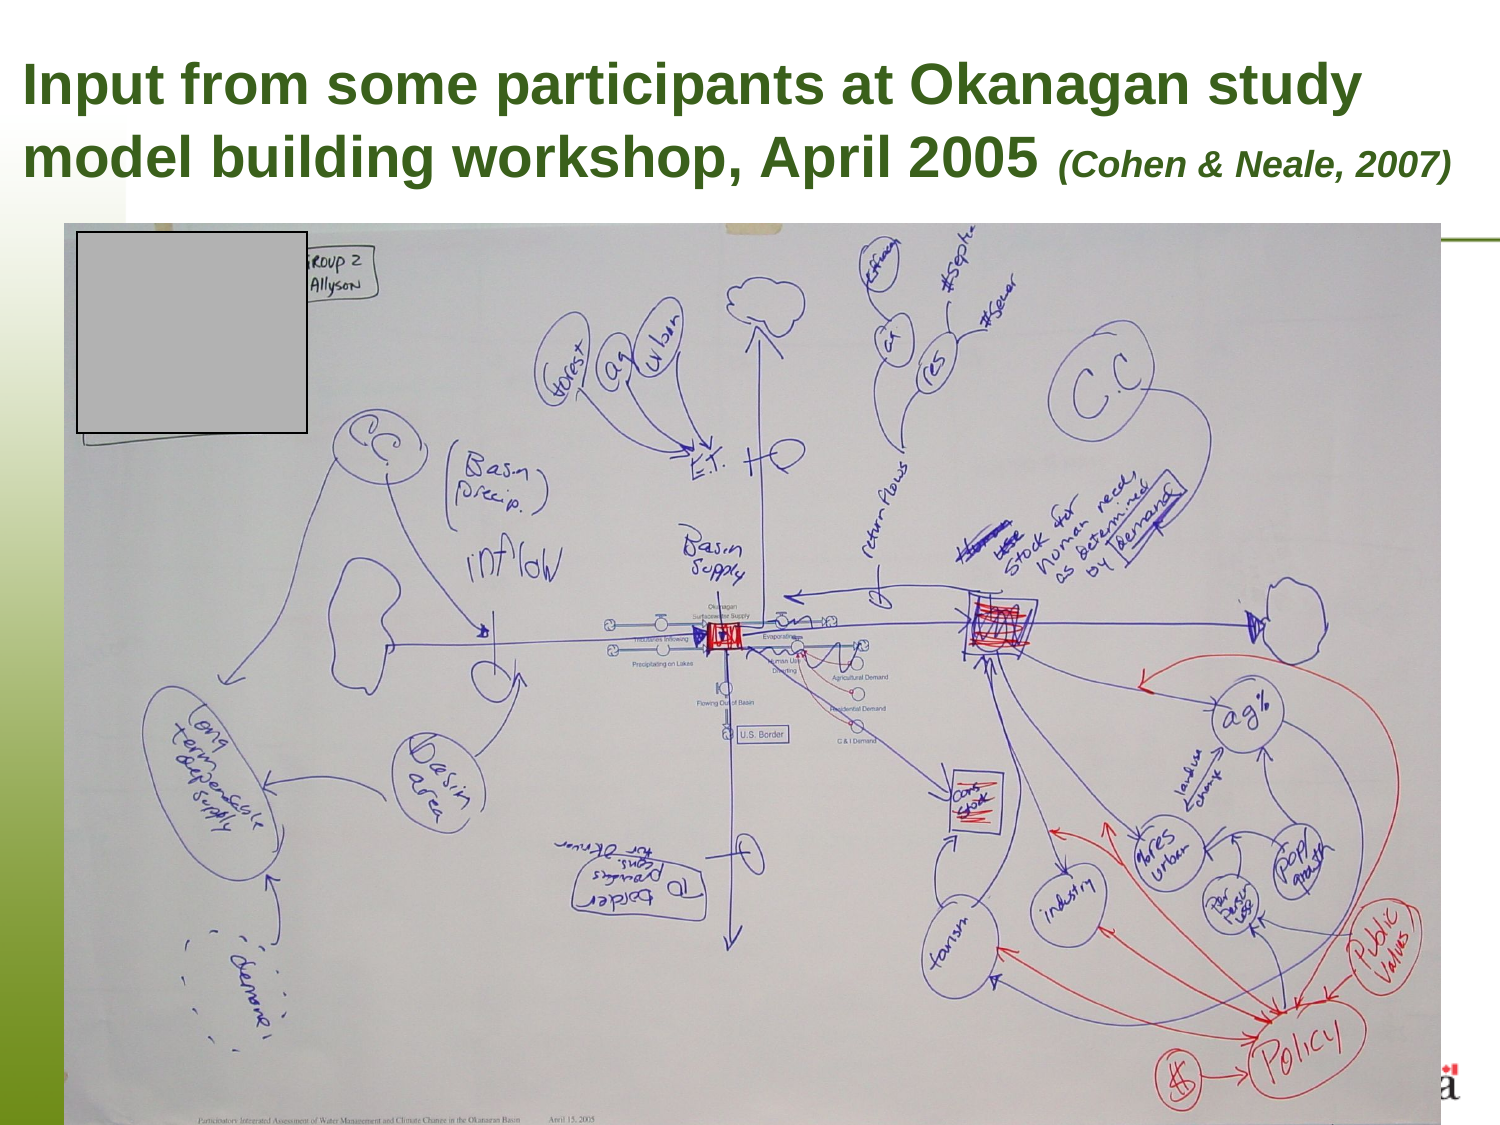

# Input from some participants at Okanagan study model building workshop, April 2005 (Cohen & Neale, 2007)